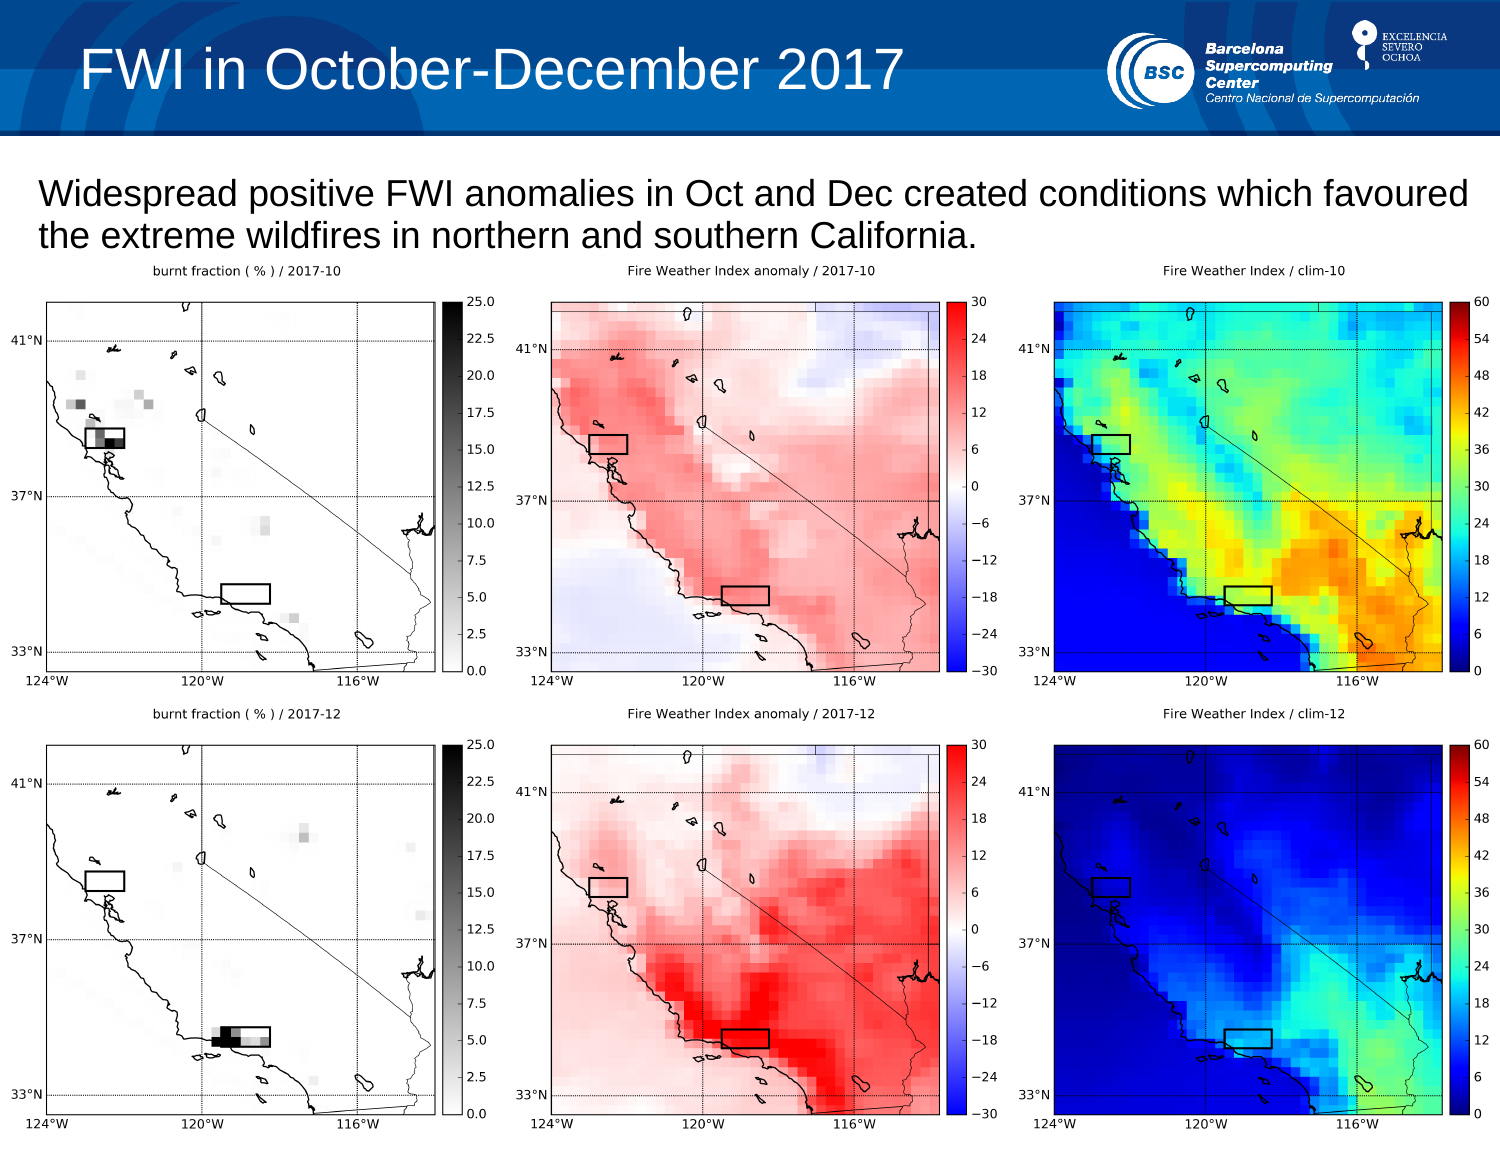

# FWI in October-December 2017
Widespread positive FWI anomalies in Oct and Dec created conditions which favoured
the extreme wildfires in northern and southern California.